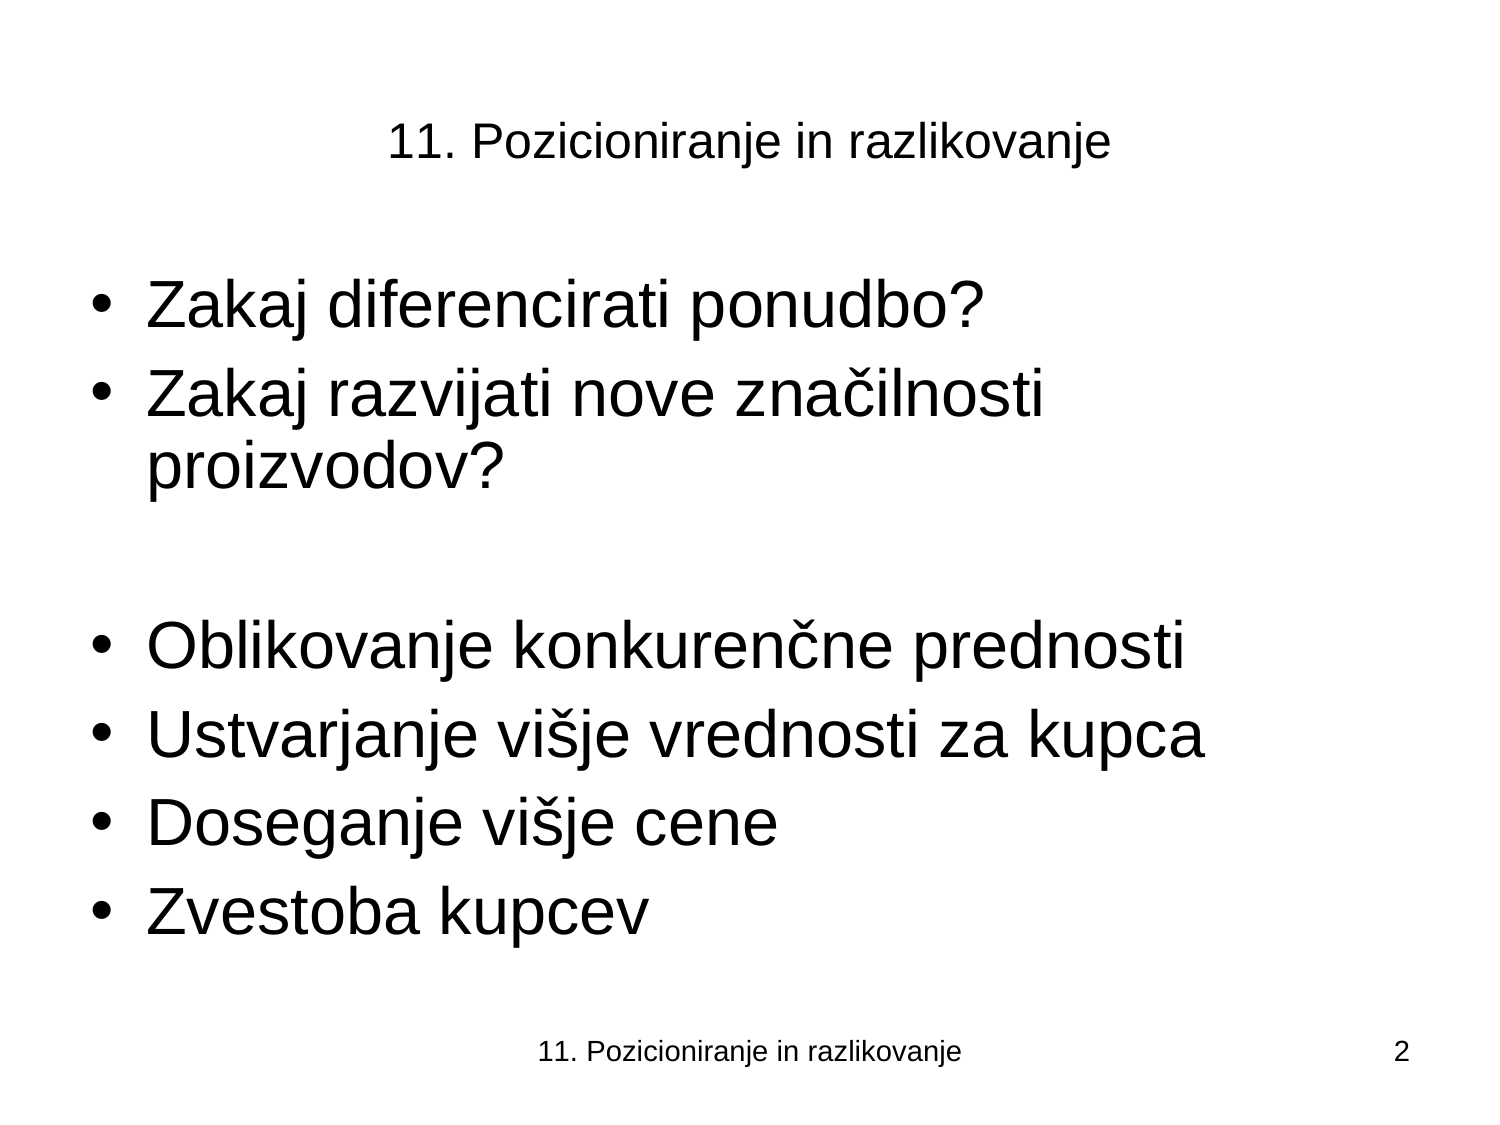

# 11. Pozicioniranje in razlikovanje
Zakaj diferencirati ponudbo?
Zakaj razvijati nove značilnosti proizvodov?
Oblikovanje konkurenčne prednosti
Ustvarjanje višje vrednosti za kupca
Doseganje višje cene
Zvestoba kupcev
11. Pozicioniranje in razlikovanje